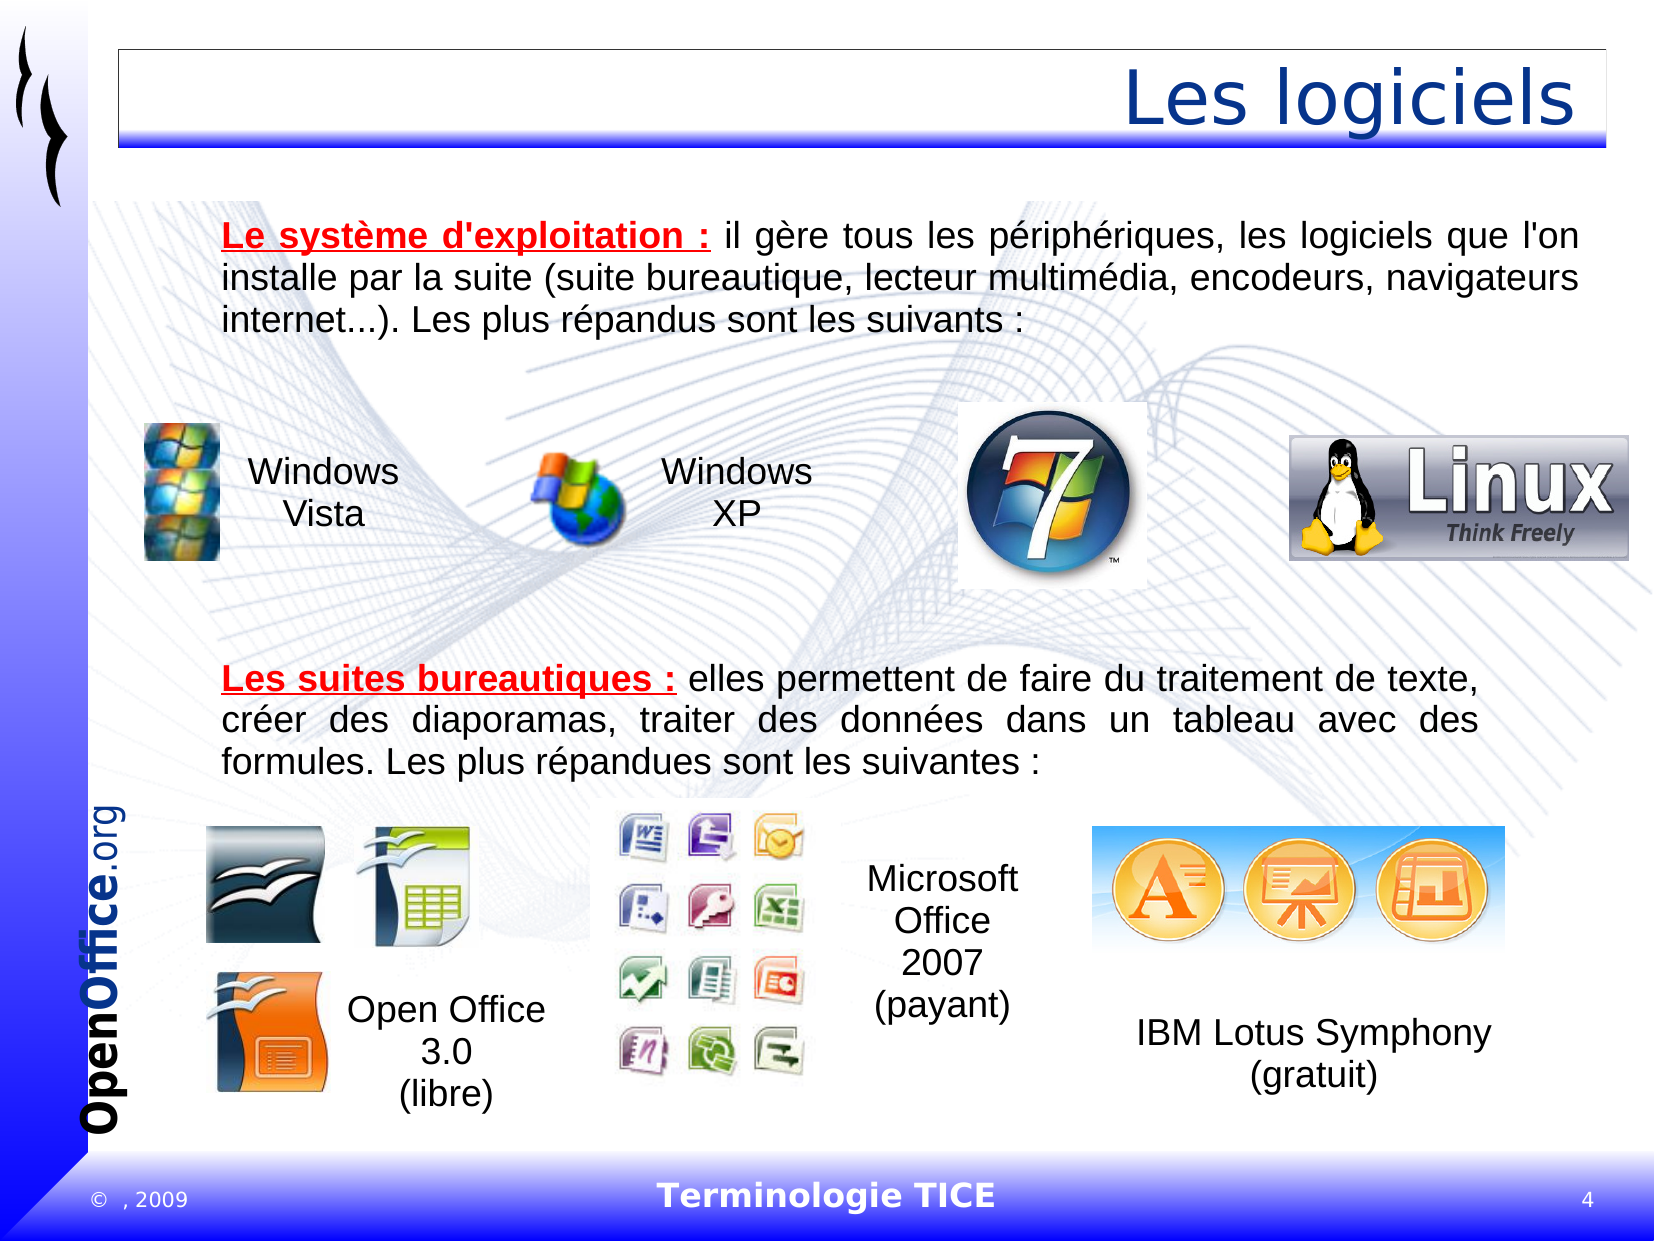

# Les logiciels
Le système d'exploitation : il gère tous les périphériques, les logiciels que l'on installe par la suite (suite bureautique, lecteur multimédia, encodeurs, navigateurs internet...). Les plus répandus sont les suivants :
Windows
XP
Windows
Vista
Les suites bureautiques : elles permettent de faire du traitement de texte, créer des diaporamas, traiter des données dans un tableau avec des formules. Les plus répandues sont les suivantes :
Microsoft
Office
2007
(payant)
Open Office
3.0
(libre)
IBM Lotus Symphony
(gratuit)